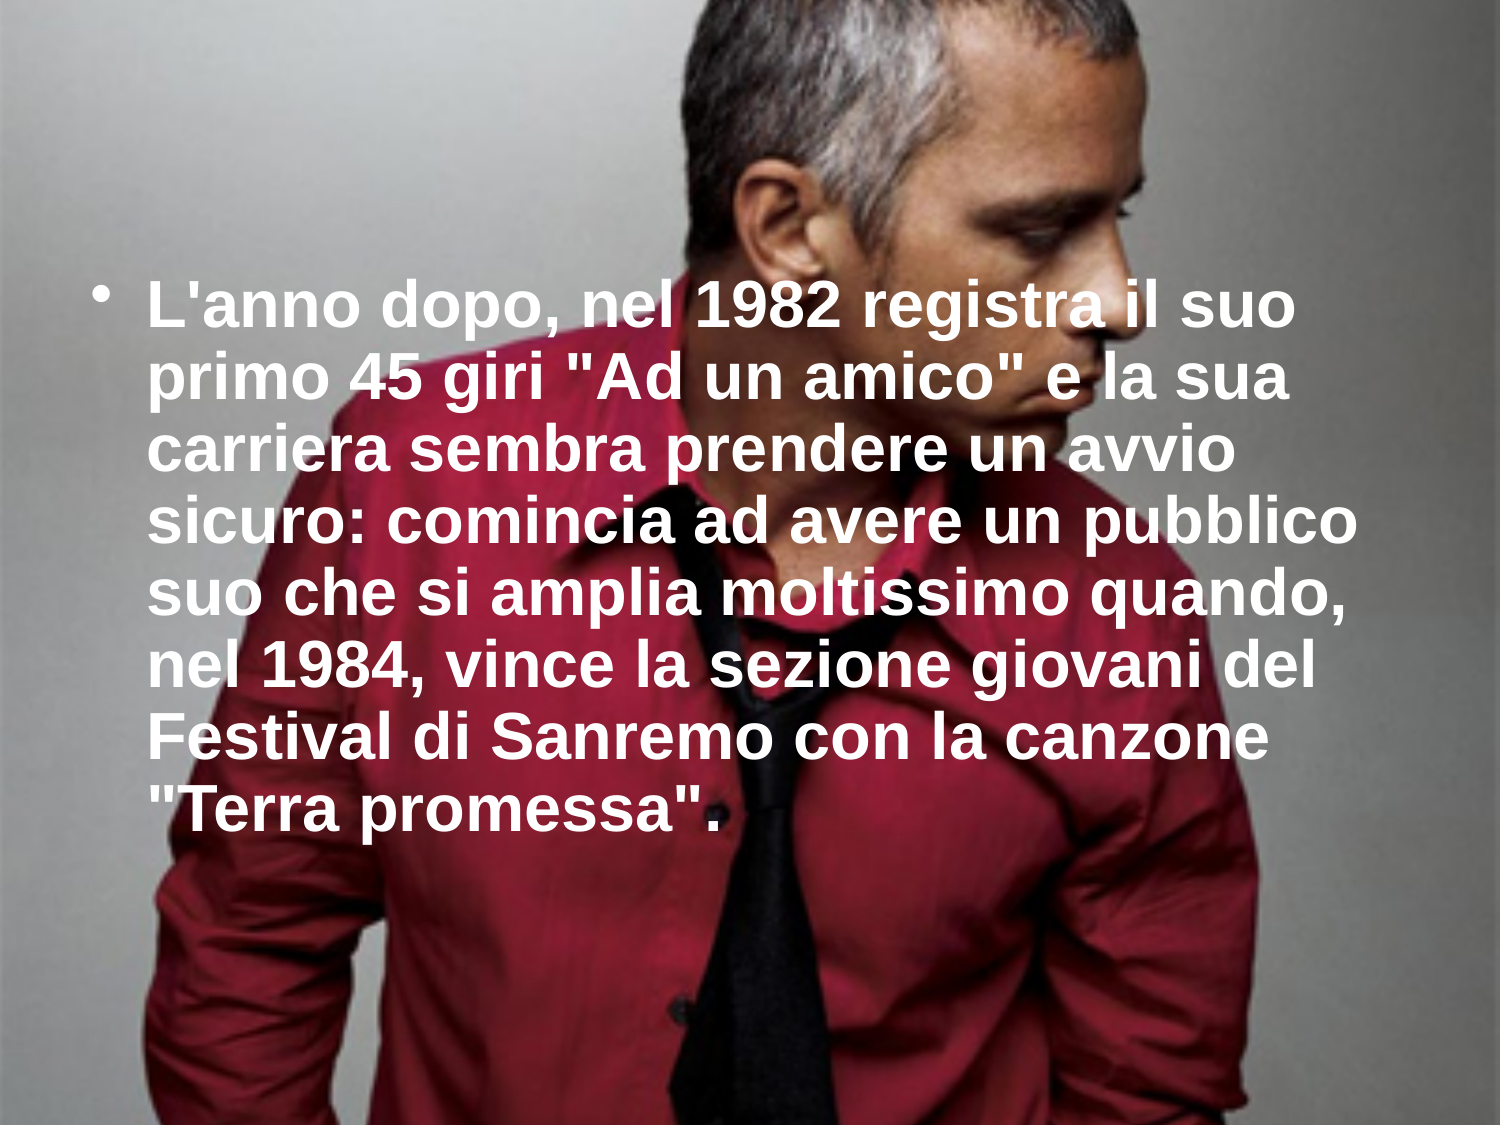

# L'anno dopo, nel 1982 registra il suo primo 45 giri "Ad un amico" e la sua carriera sembra prendere un avvio sicuro: comincia ad avere un pubblico suo che si amplia moltissimo quando, nel 1984, vince la sezione giovani del Festival di Sanremo con la canzone "Terra promessa".